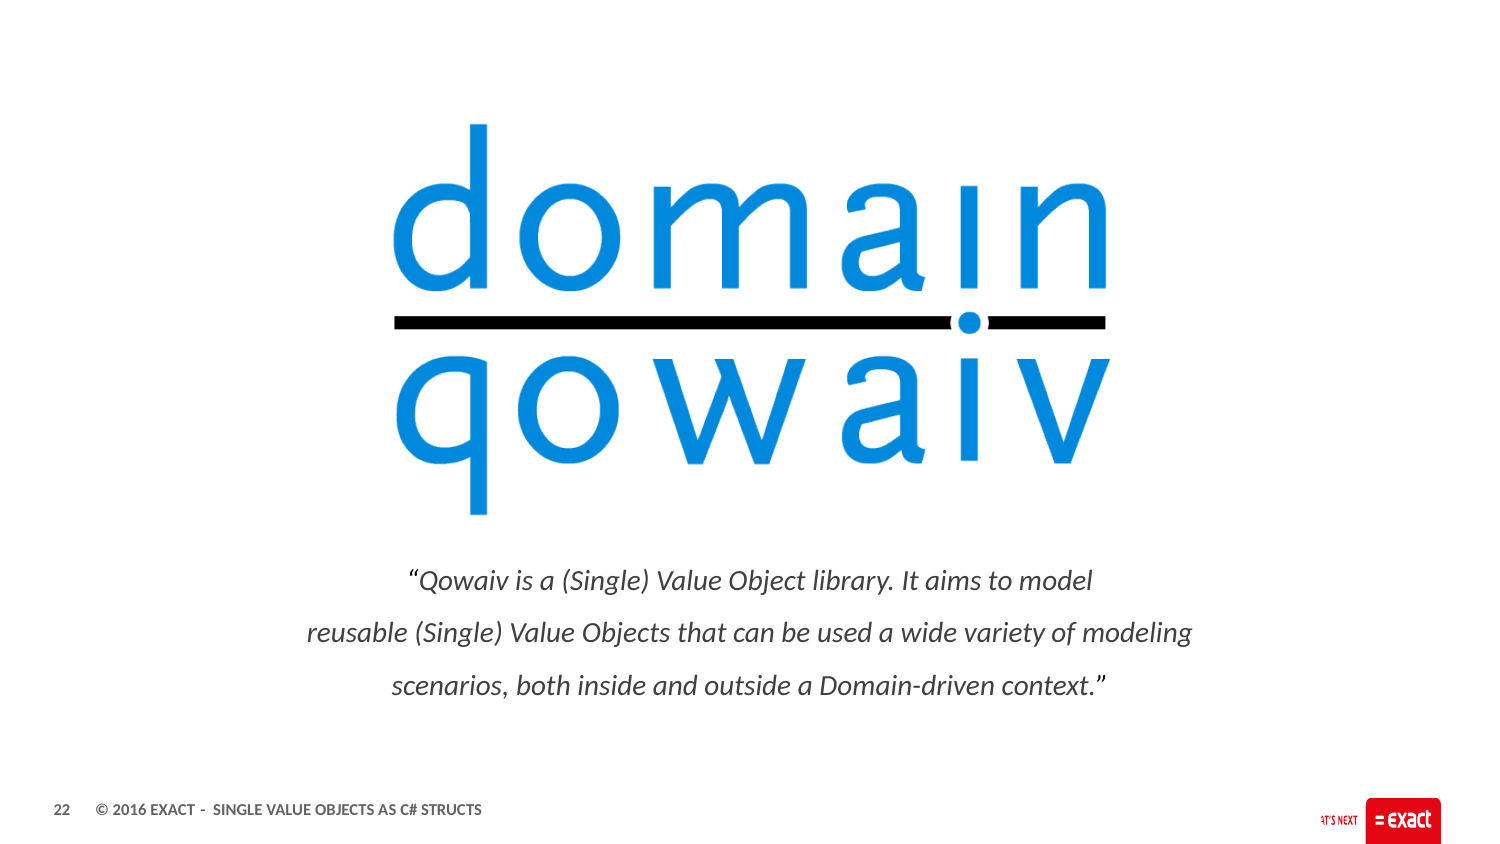

“Qowaiv is a (Single) Value Object library. It aims to model
reusable (Single) Value Objects that can be used a wide variety of modeling scenarios, both inside and outside a Domain-driven context.”
- Single Value Objects as C# structs